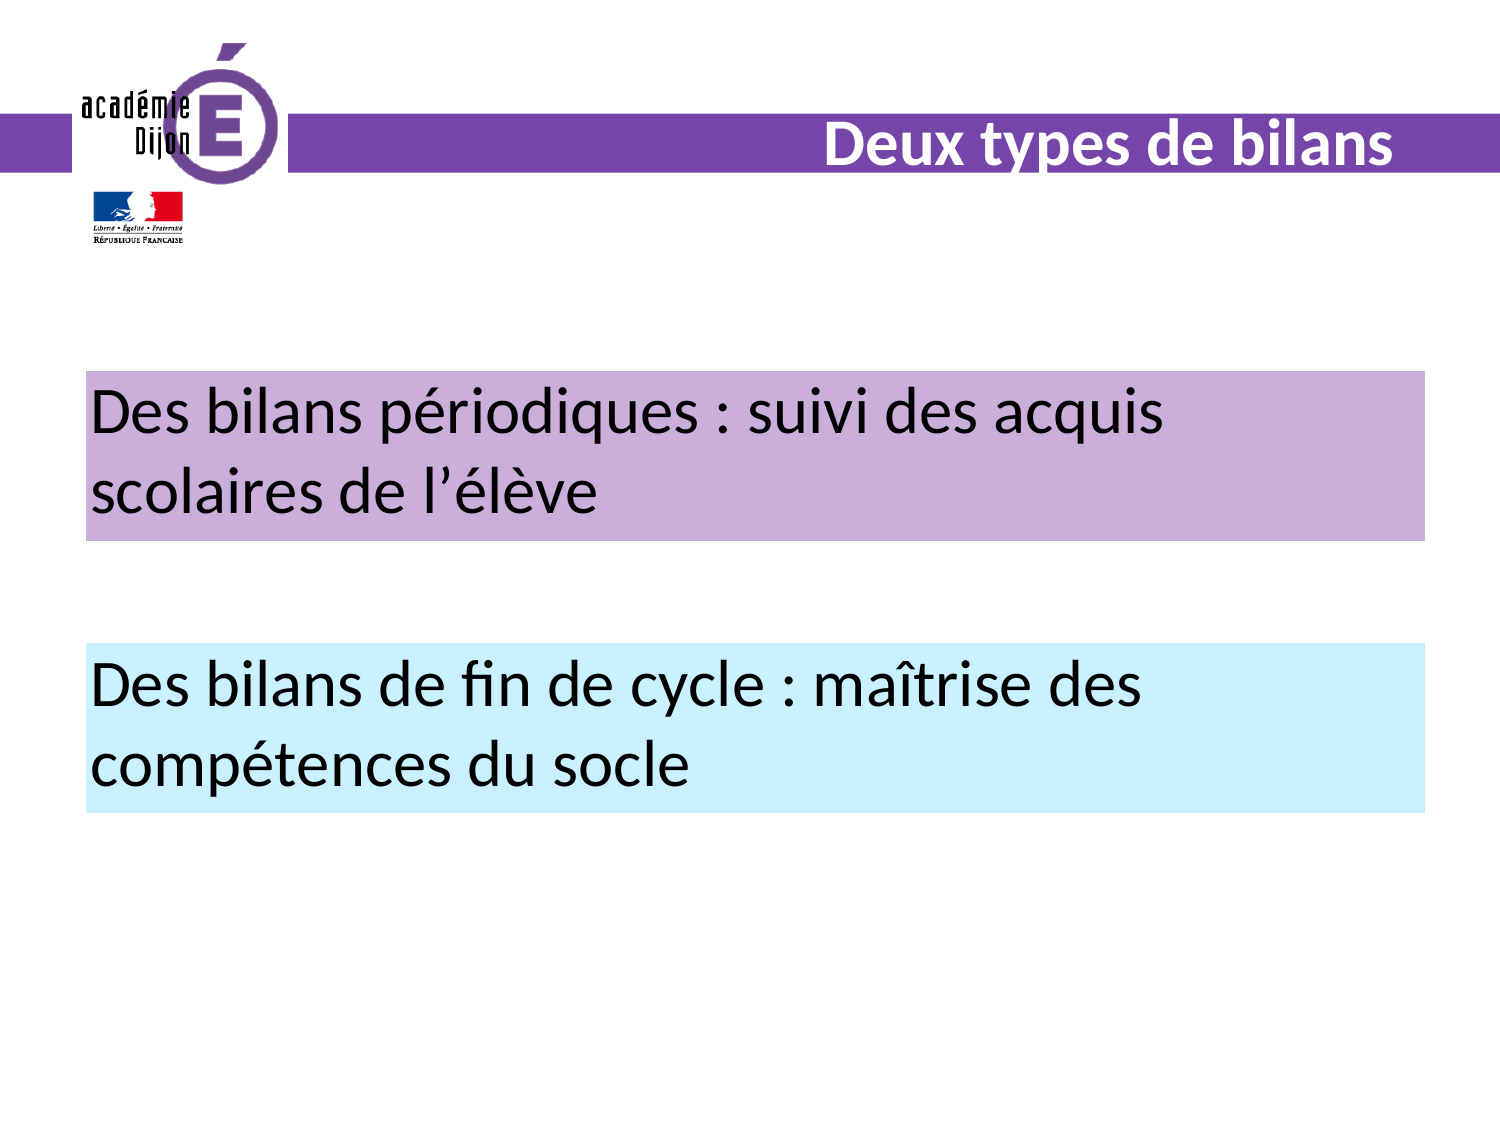

Deux types de bilans
Des bilans périodiques : suivi des acquis scolaires de l’élève
Des bilans de fin de cycle : maîtrise des compétences du socle